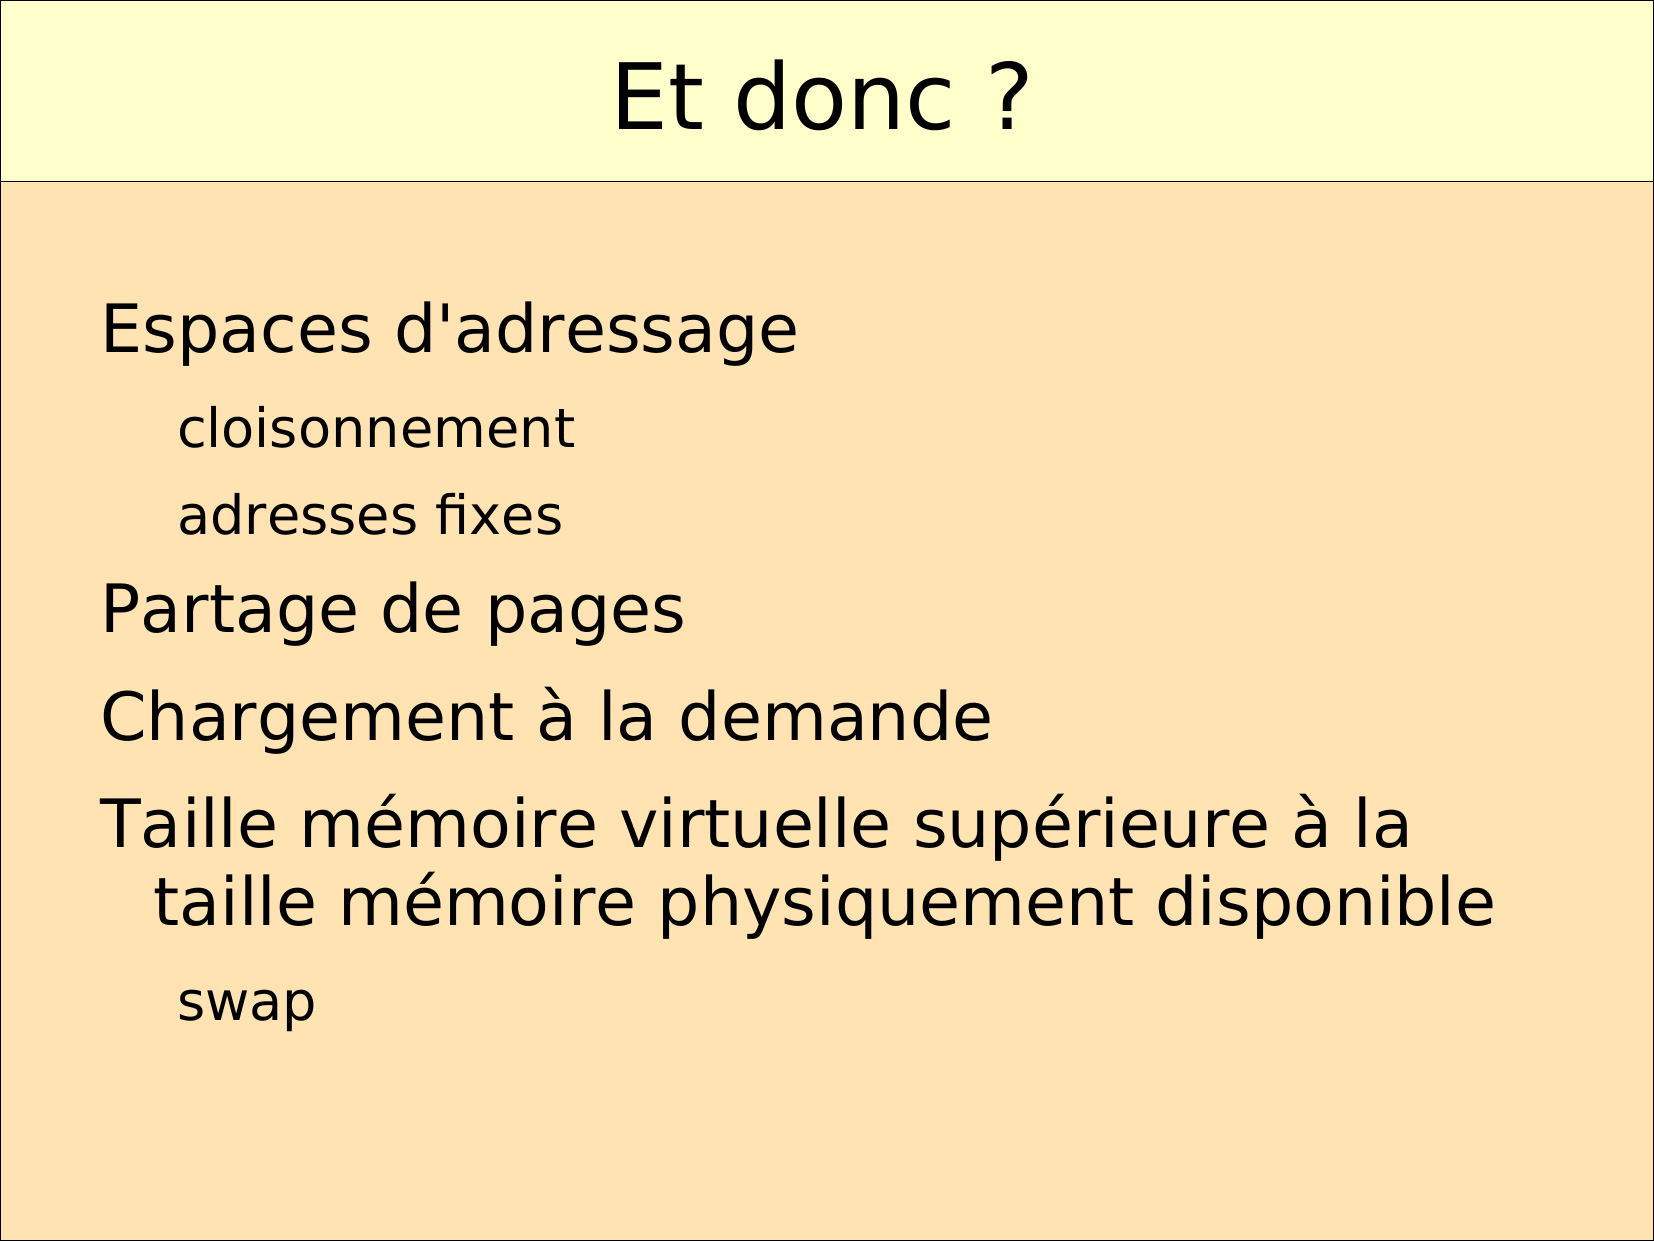

# Et donc ?
Espaces d'adressage
cloisonnement
adresses fixes
Partage de pages
Chargement à la demande
Taille mémoire virtuelle supérieure à la taille mémoire physiquement disponible
swap